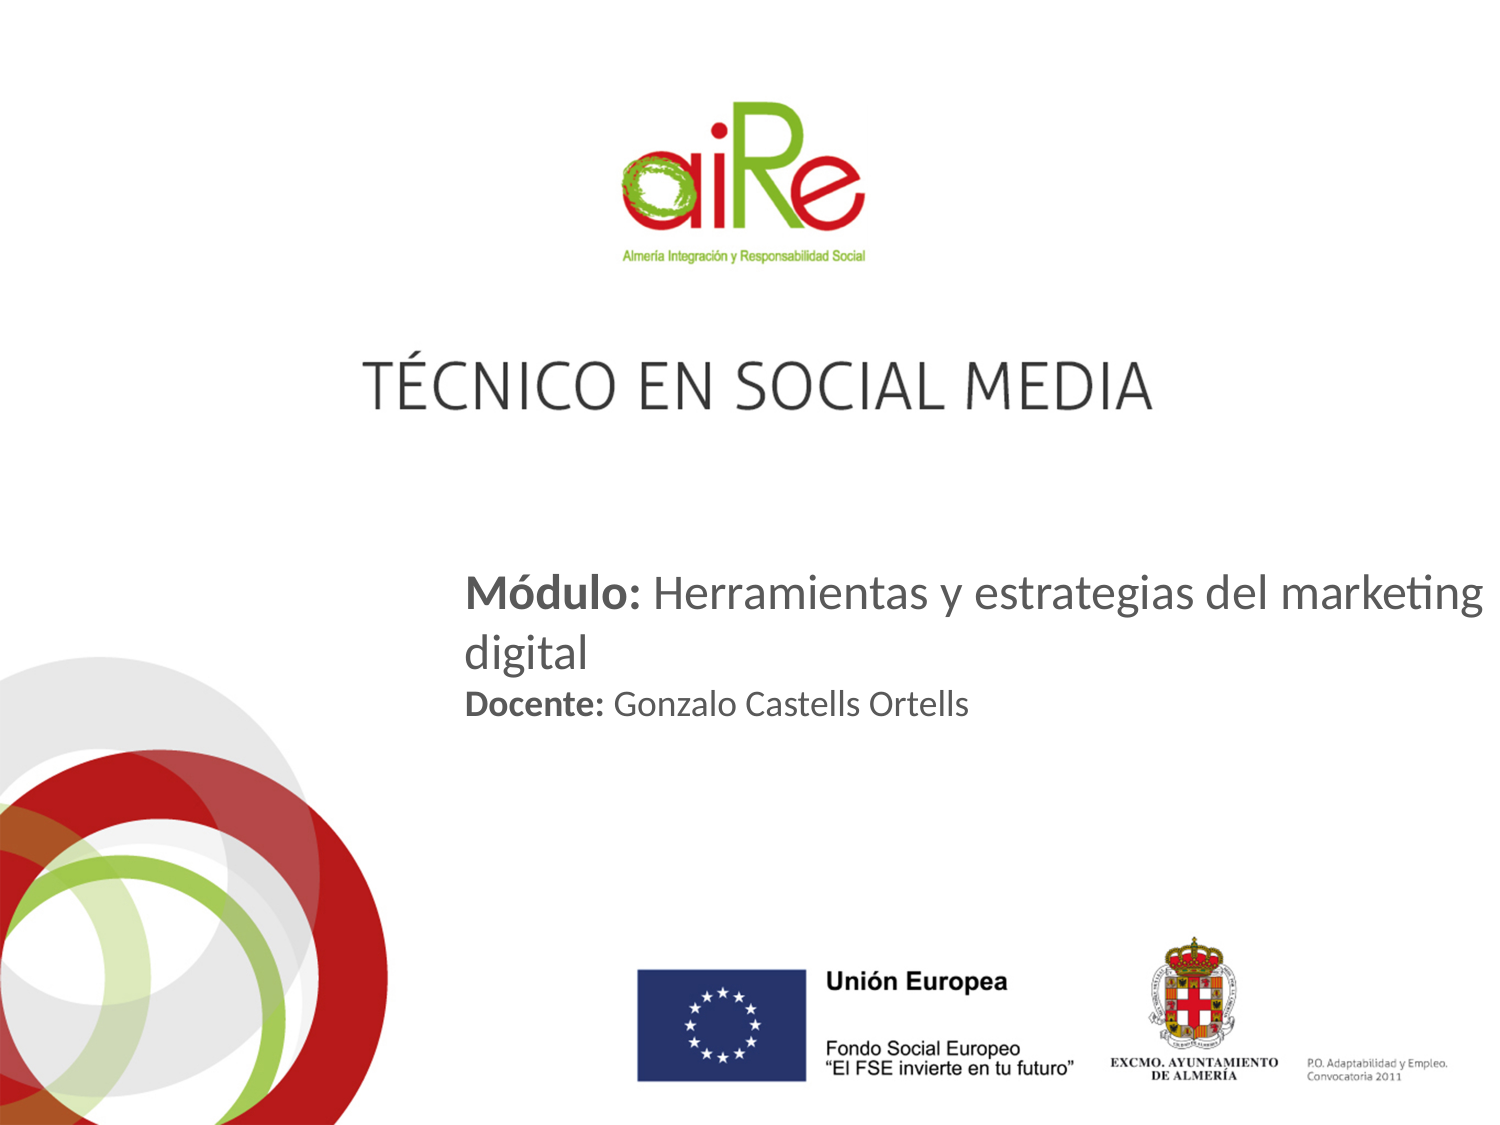

# Módulo: Herramientas y estrategias del marketing digital
Docente: Gonzalo Castells Ortells